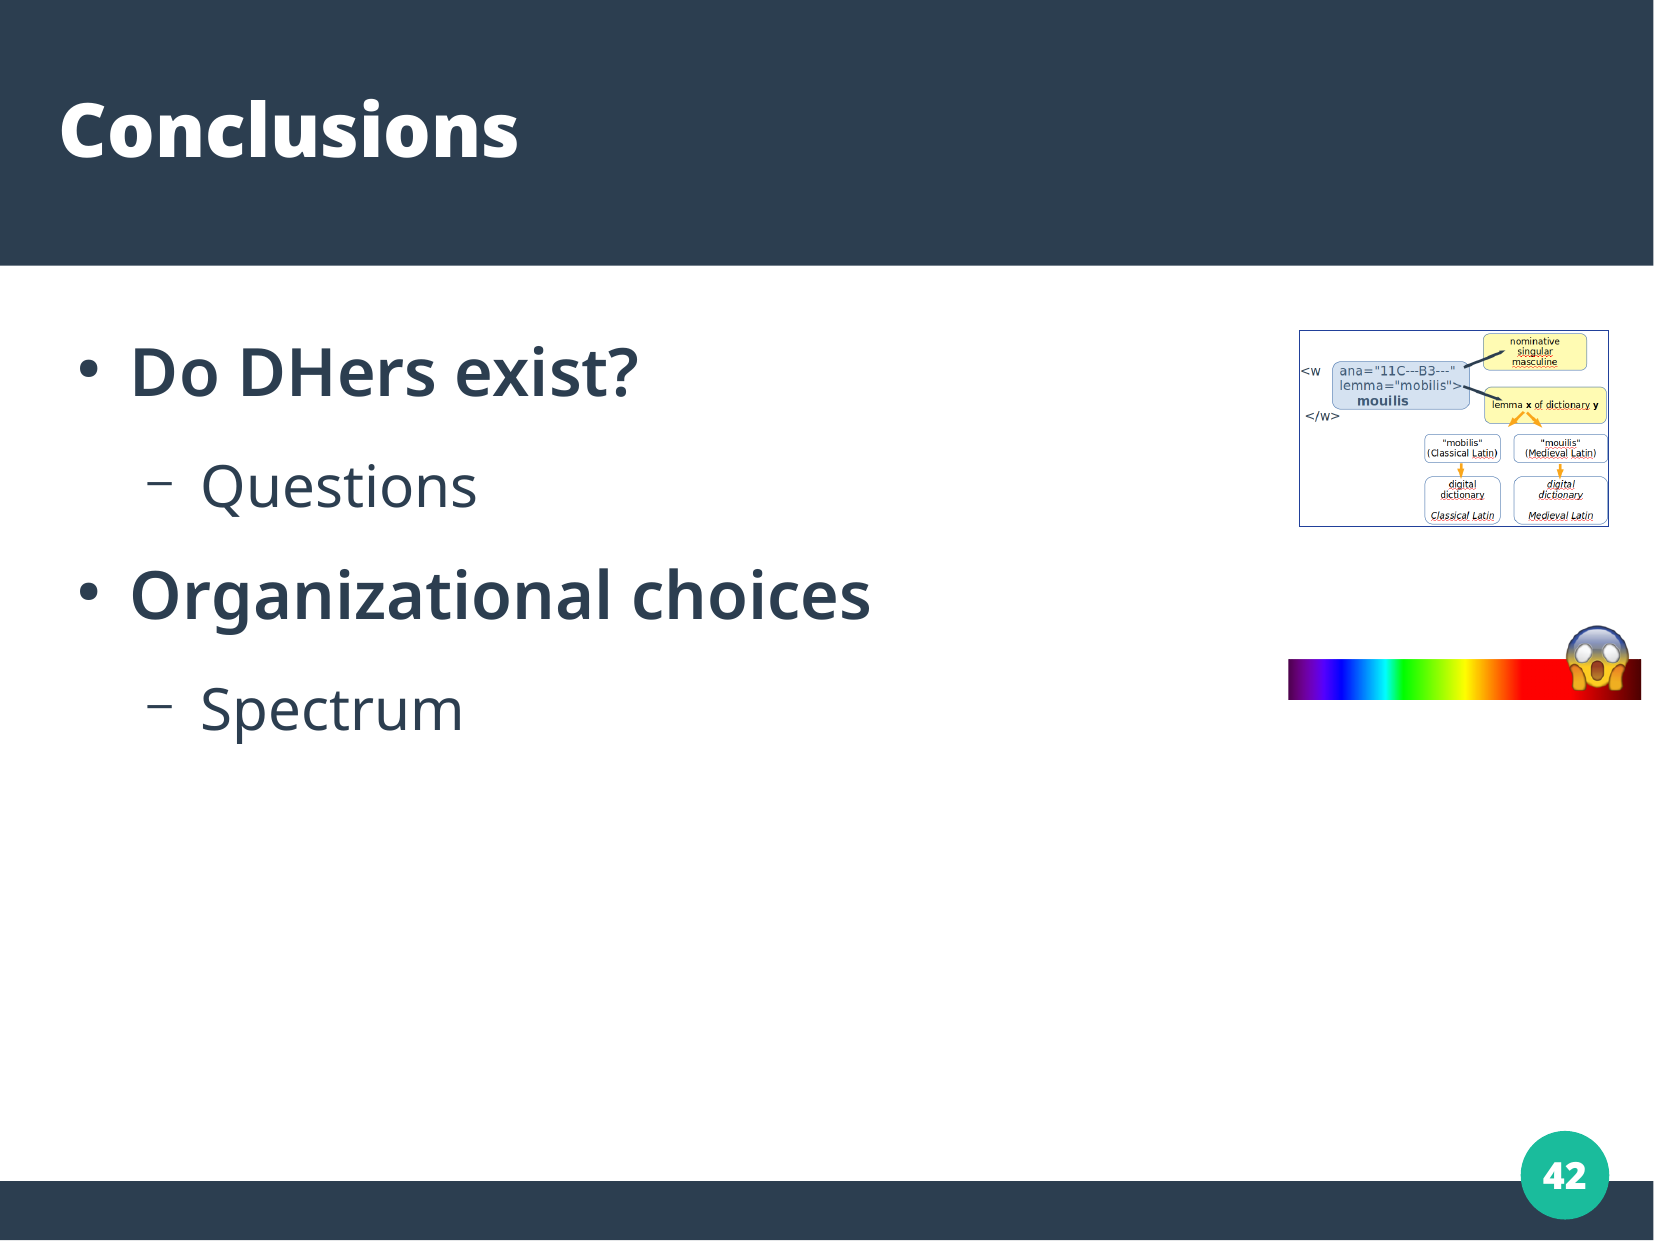

# Conclusions
Do DHers exist?
Questions
Organizational choices
Spectrum
42